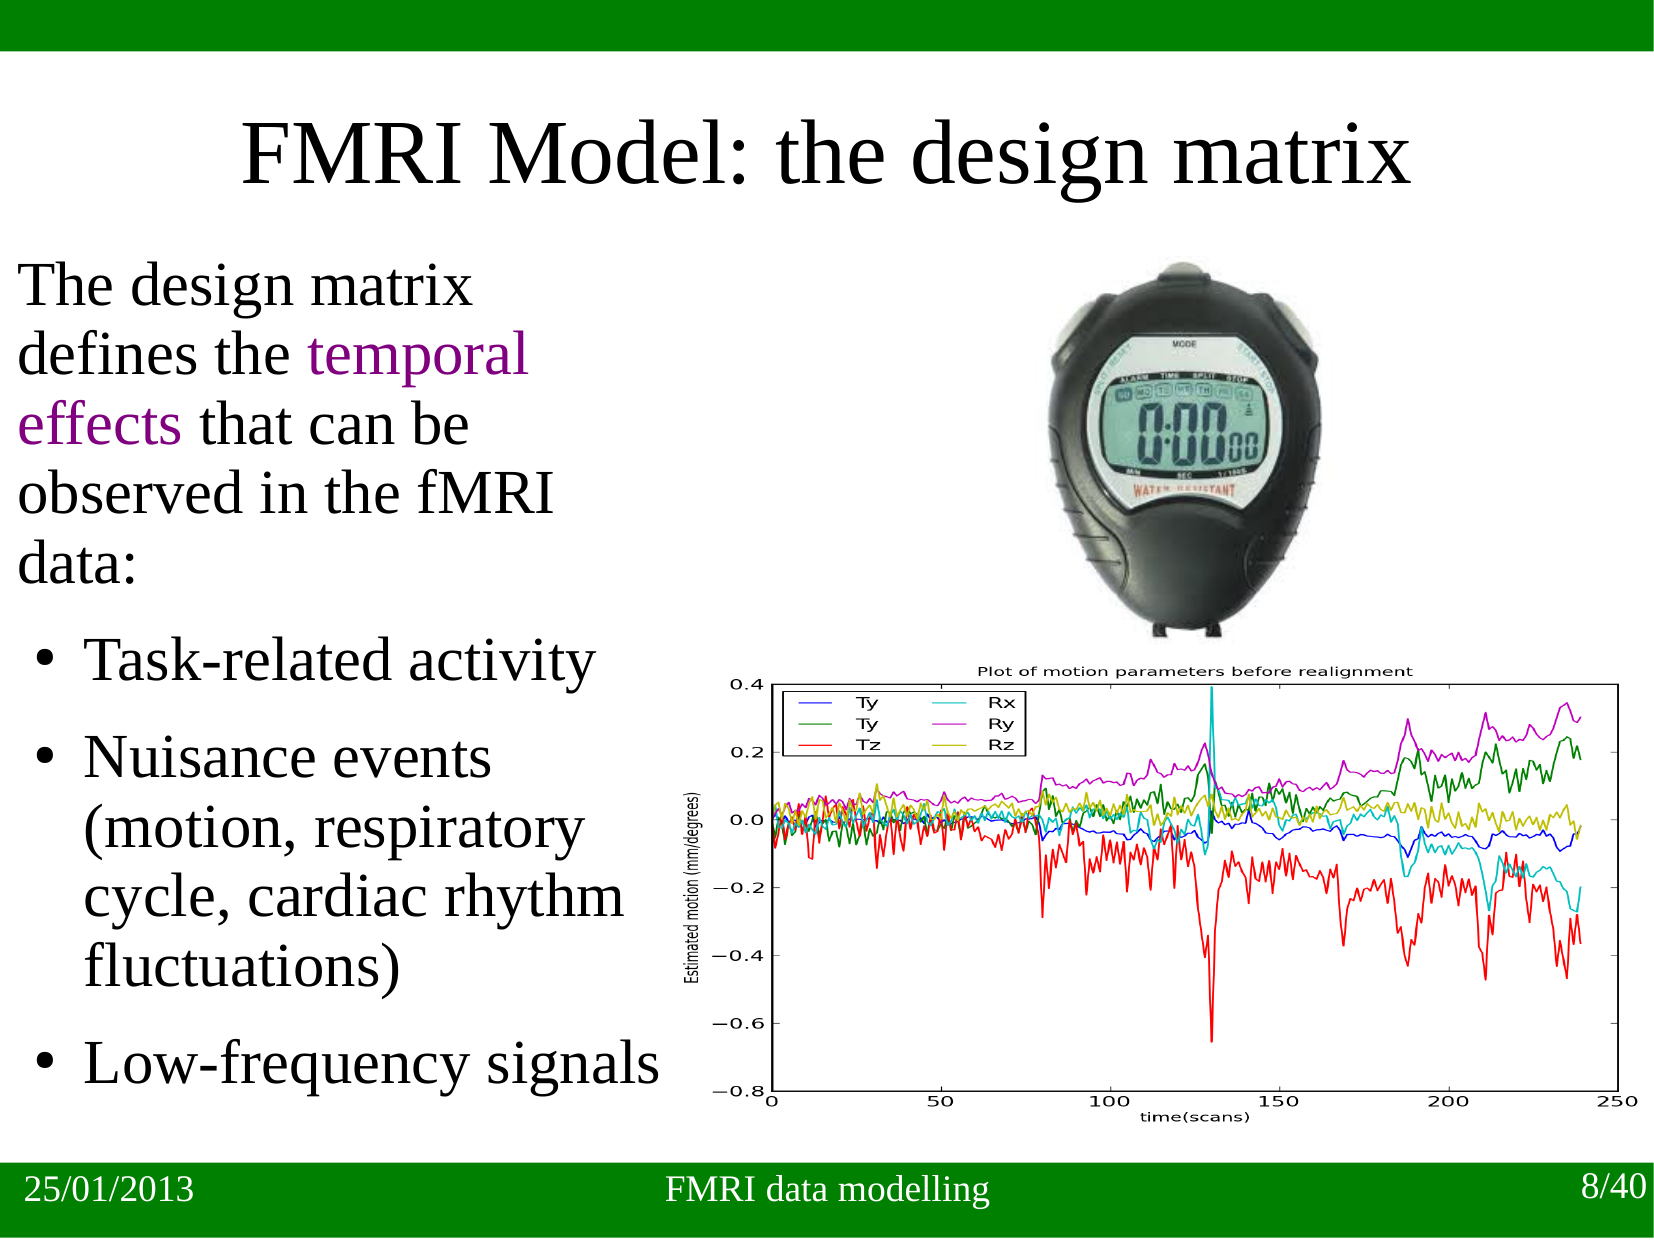

# FMRI Model: the design matrix
The design matrix defines the temporal effects that can be observed in the fMRI data:
Task-related activity
Nuisance events (motion, respiratory cycle, cardiac rhythm fluctuations)
Low-frequency signals
8